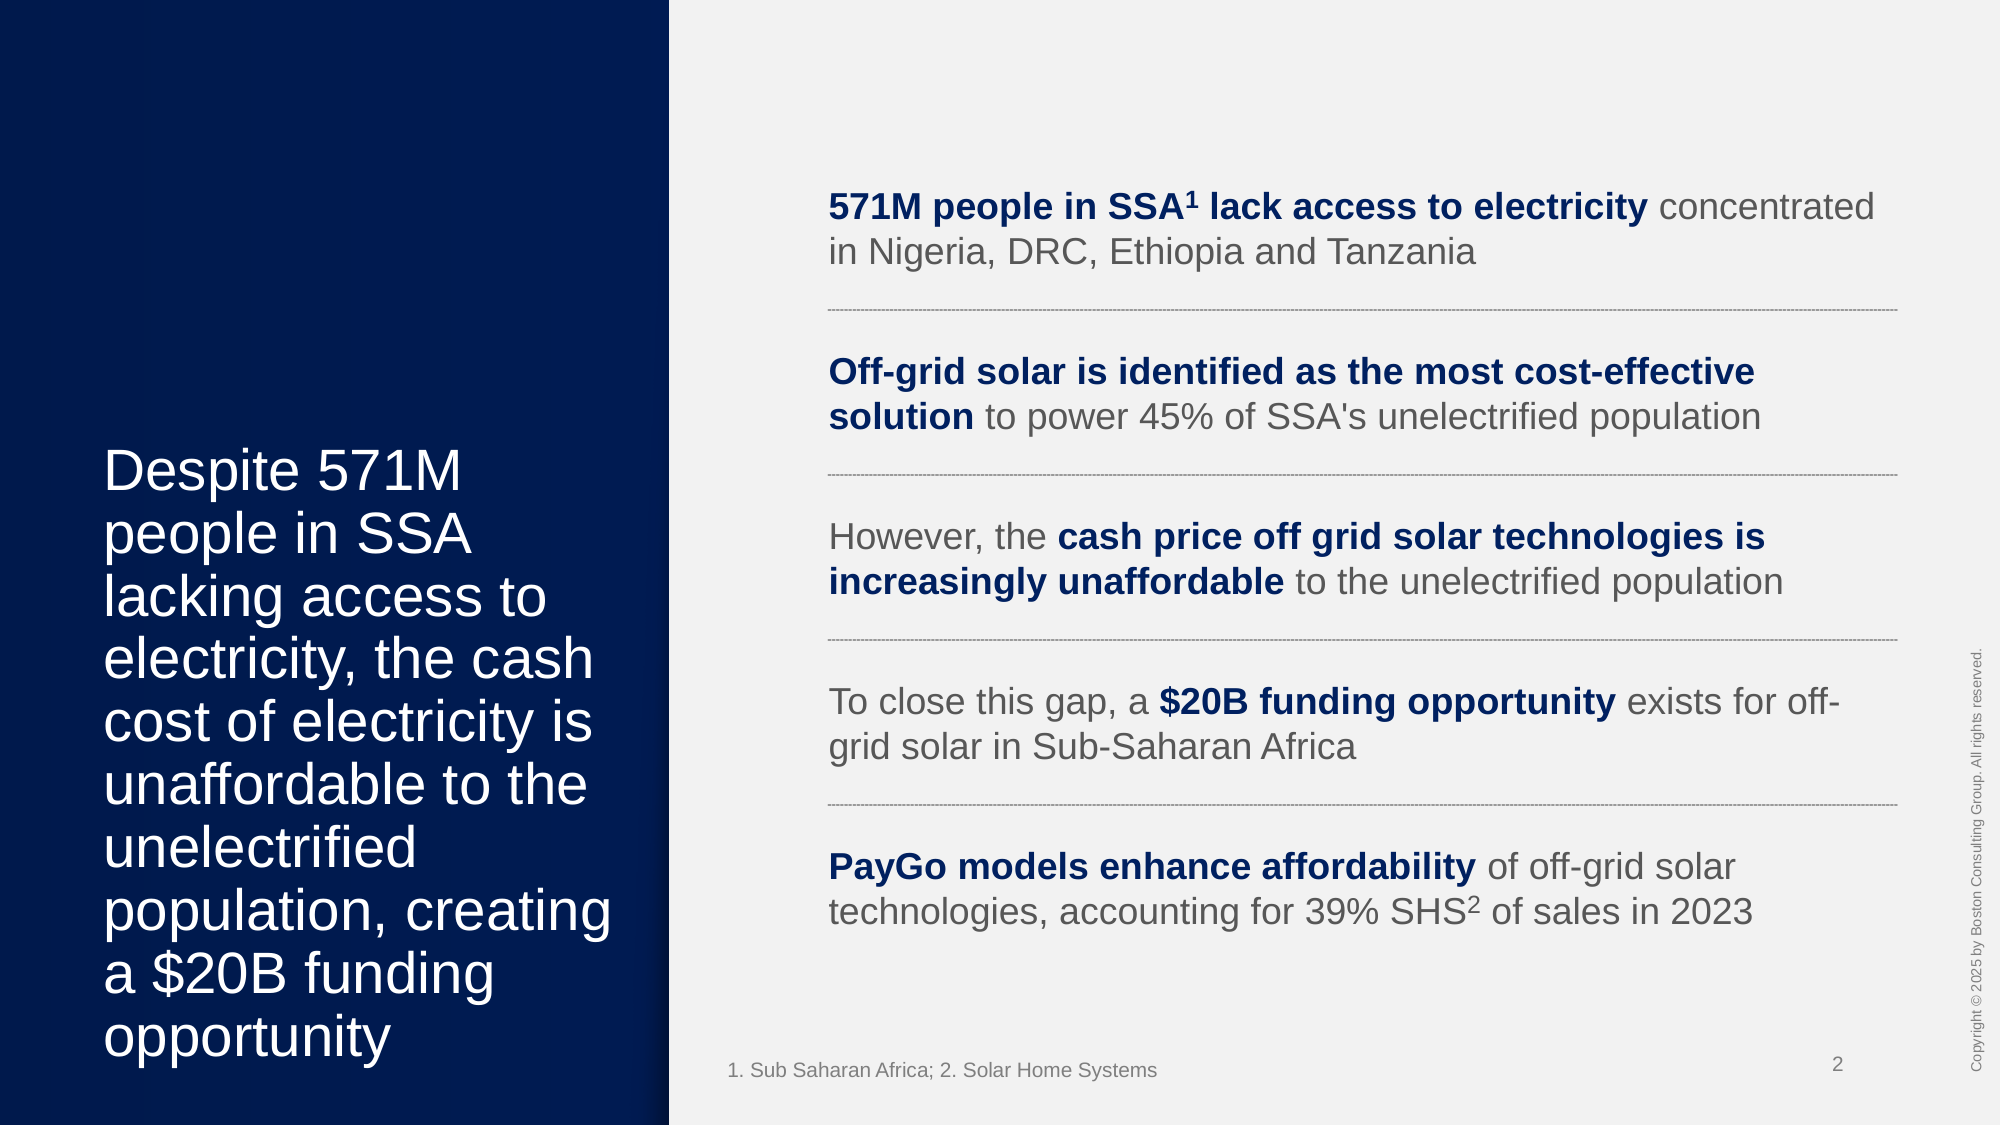

571M people in SSA1 lack access to electricity concentrated in Nigeria, DRC, Ethiopia and Tanzania
Off-grid solar is identified as the most cost-effective solution to power 45% of SSA's unelectrified population
# Despite 571M people in SSA lacking access to electricity, the cash cost of electricity is unaffordable to the unelectrified population, creating a $20B funding opportunity
However, the cash price off grid solar technologies is increasingly unaffordable to the unelectrified population
To close this gap, a $20B funding opportunity exists for off-grid solar in Sub-Saharan Africa
PayGo models enhance affordability of off-grid solar technologies, accounting for 39% SHS2 of sales in 2023
1. Sub Saharan Africa; 2. Solar Home Systems